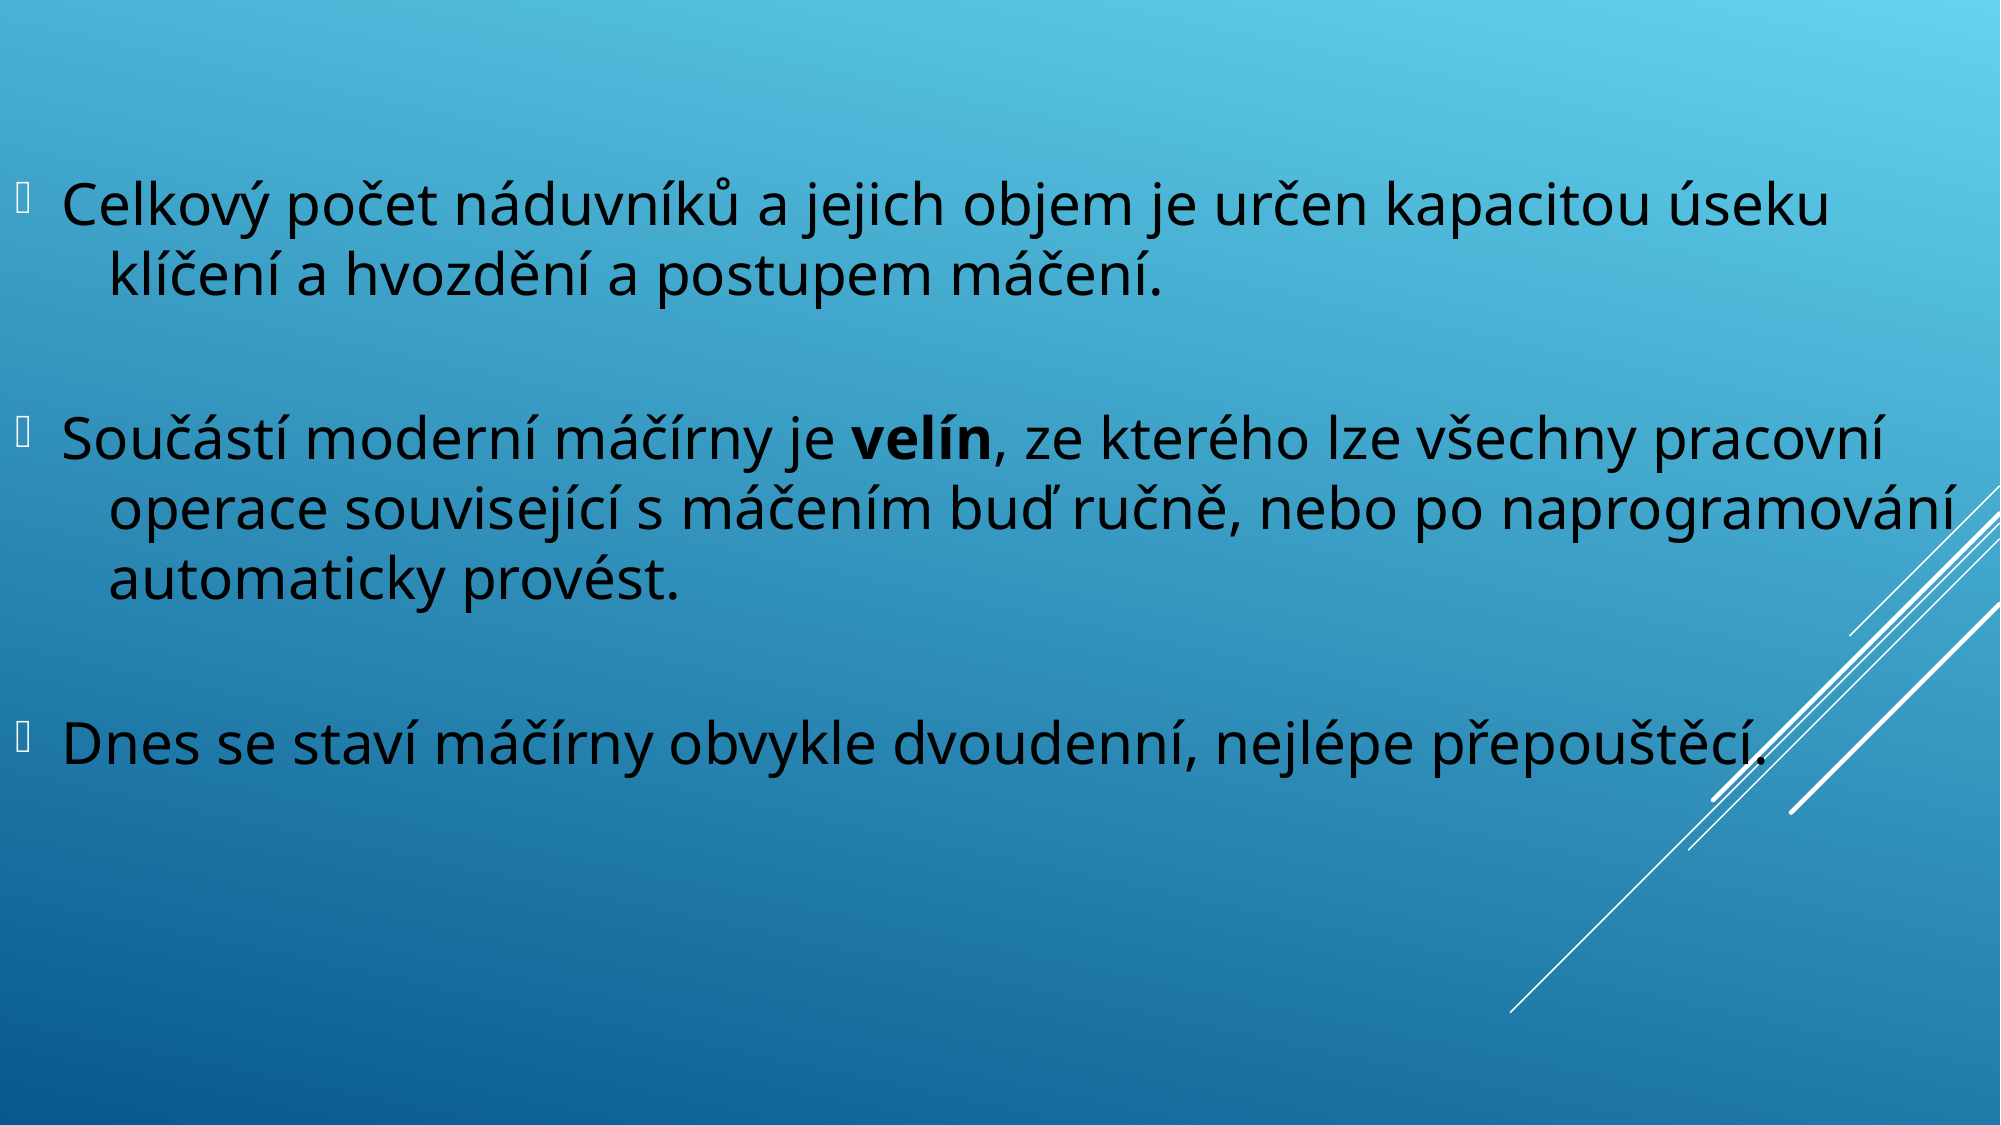

Celkový počet náduvníků a jejich objem je určen kapacitou úseku klíčení a hvozdění a postupem máčení.
Součástí moderní máčírny je velín, ze kterého lze všechny pracovní operace související s máčením buď ručně, nebo po naprogramování automaticky provést.
Dnes se staví máčírny obvykle dvoudenní, nejlépe přepouštěcí.
#